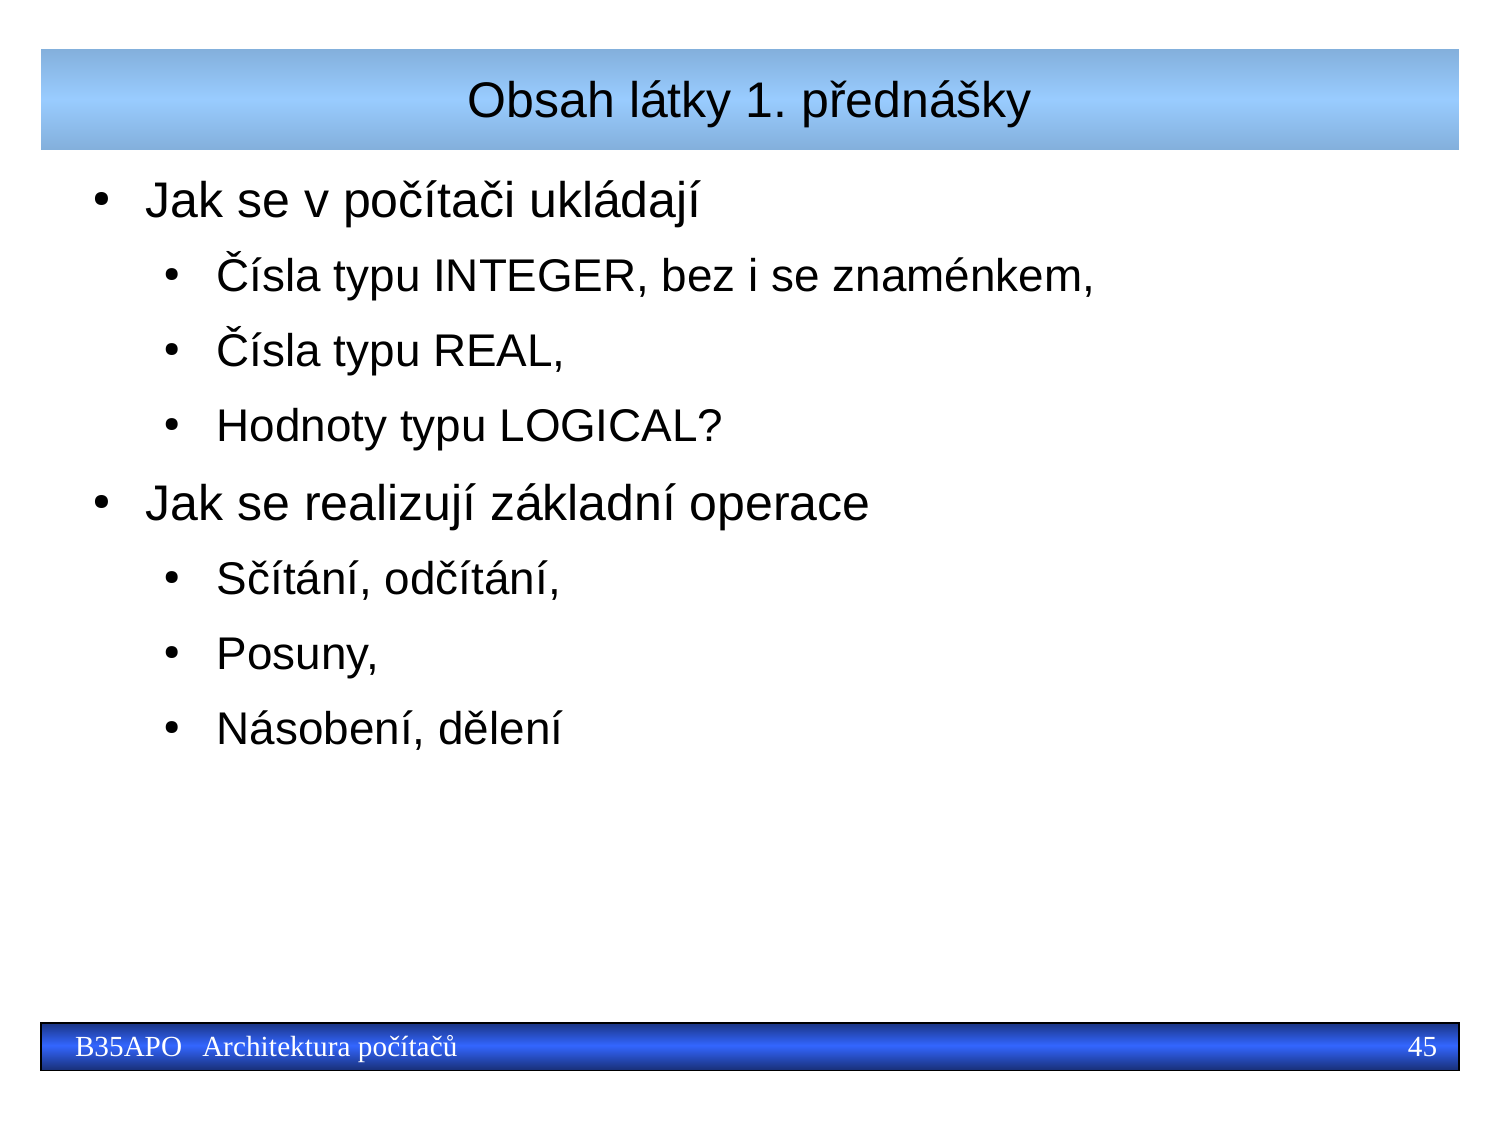

# Obsah látky 1. přednášky
Jak se v počítači ukládají
Čísla typu INTEGER, bez i se znaménkem,
Čísla typu REAL,
Hodnoty typu LOGICAL?
Jak se realizují základní operace
Sčítání, odčítání,
Posuny,
Násobení, dělení
B35APO Architektura počítačů
45